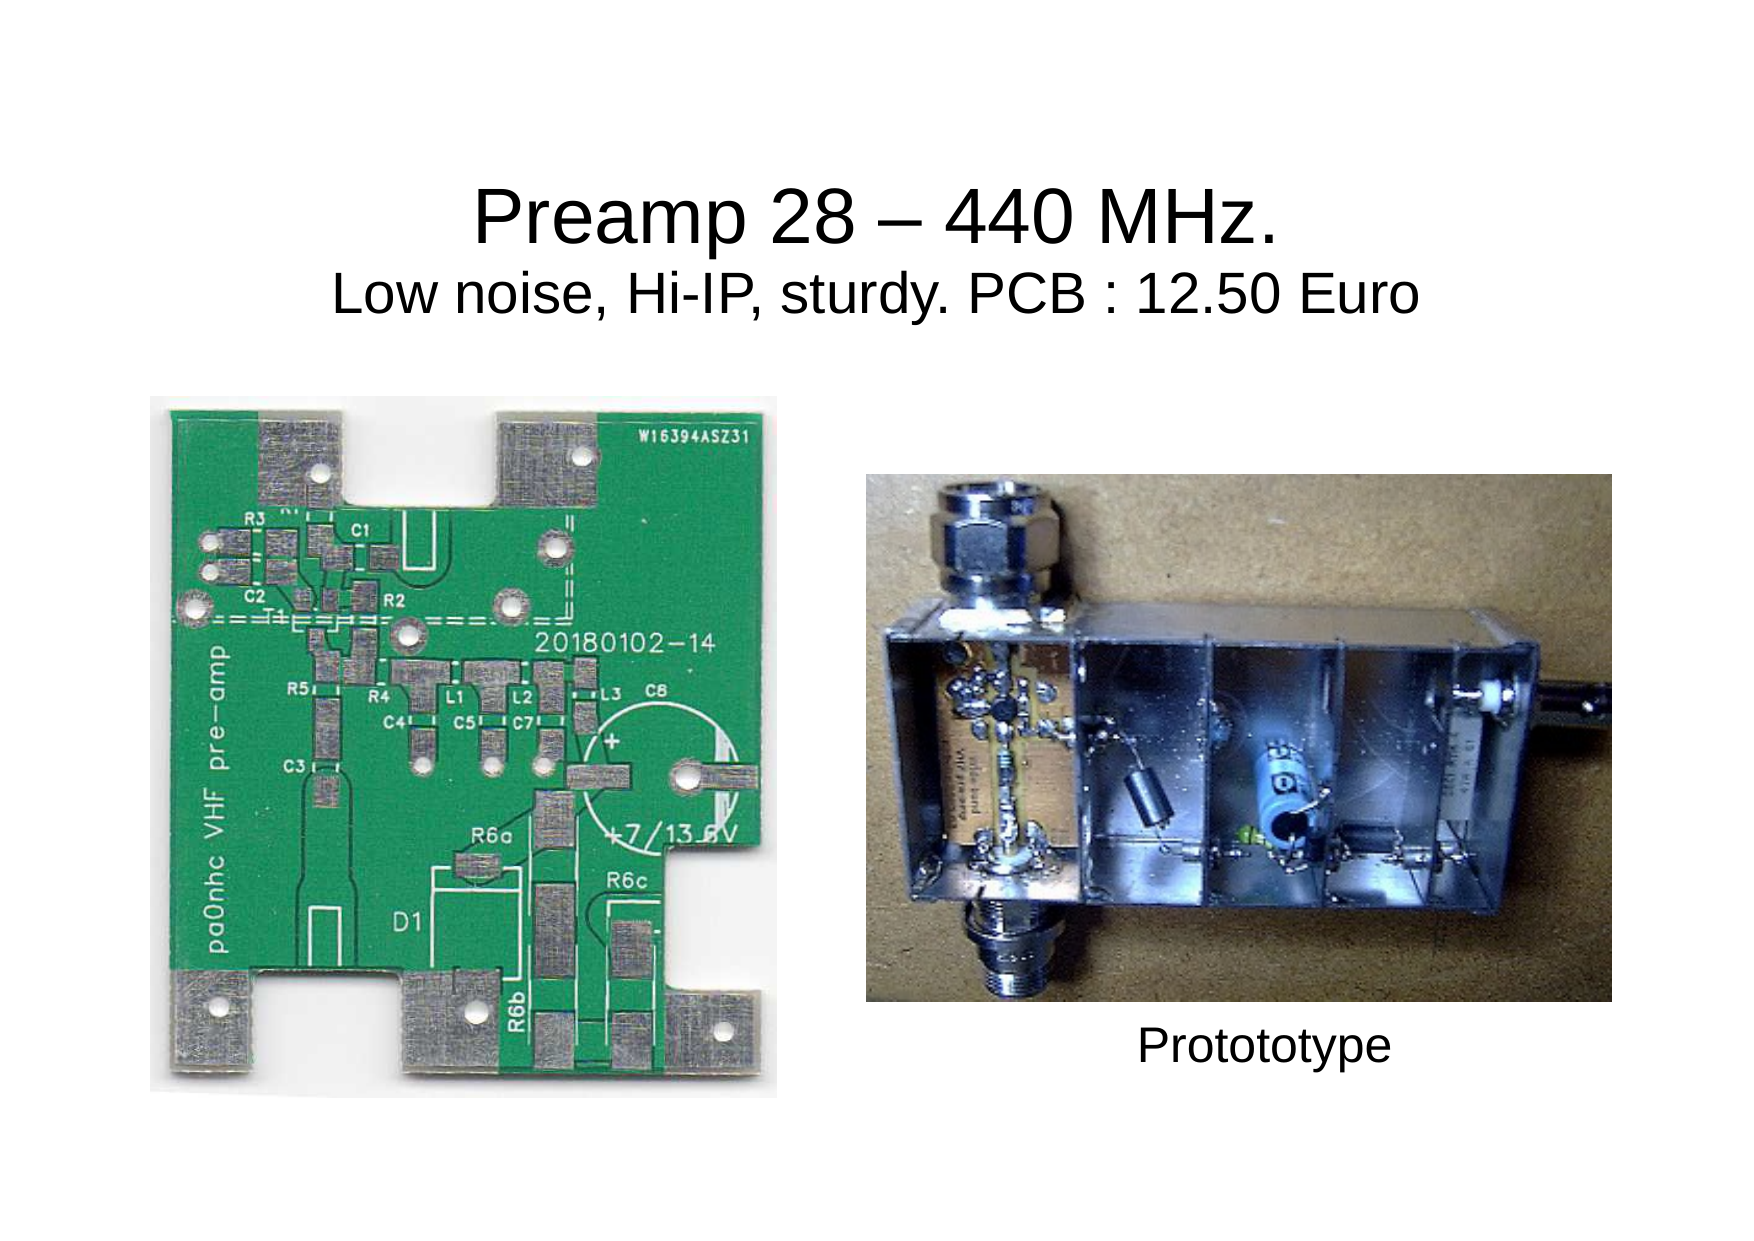

# Preamp 28 – 440 MHz. Low noise, Hi-IP, sturdy. PCB : 12.50 Euro
Protototype